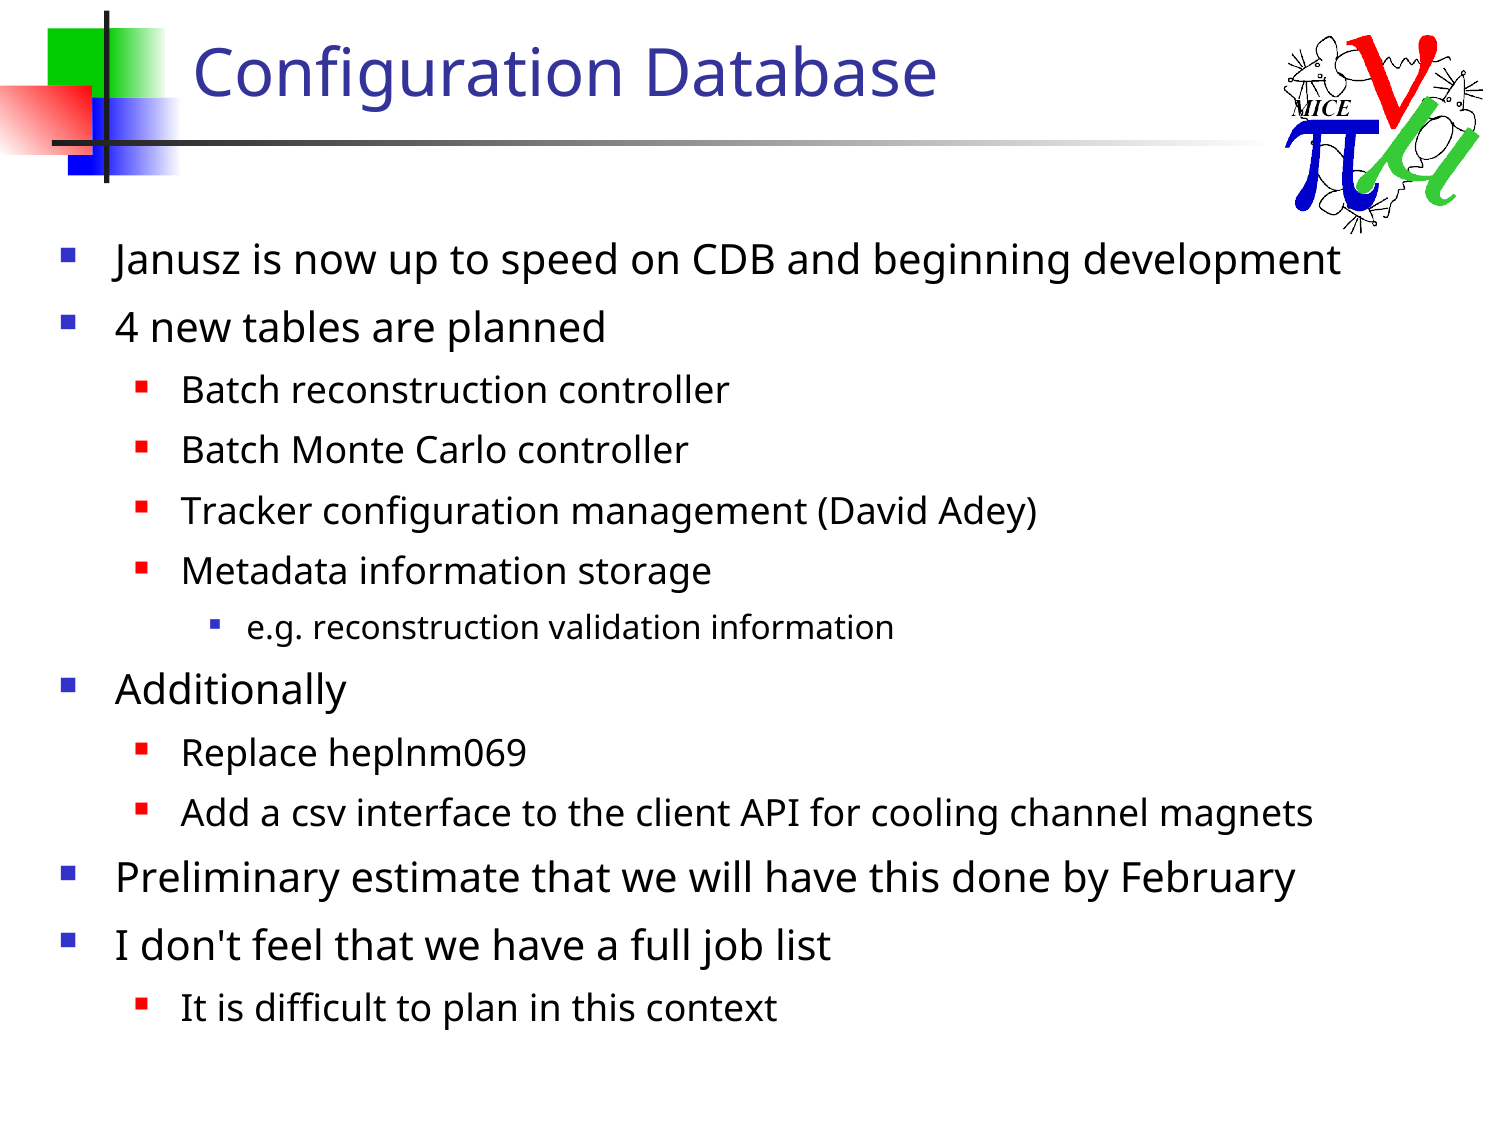

# Configuration Database
Janusz is now up to speed on CDB and beginning development
4 new tables are planned
Batch reconstruction controller
Batch Monte Carlo controller
Tracker configuration management (David Adey)
Metadata information storage
e.g. reconstruction validation information
Additionally
Replace heplnm069
Add a csv interface to the client API for cooling channel magnets
Preliminary estimate that we will have this done by February
I don't feel that we have a full job list
It is difficult to plan in this context